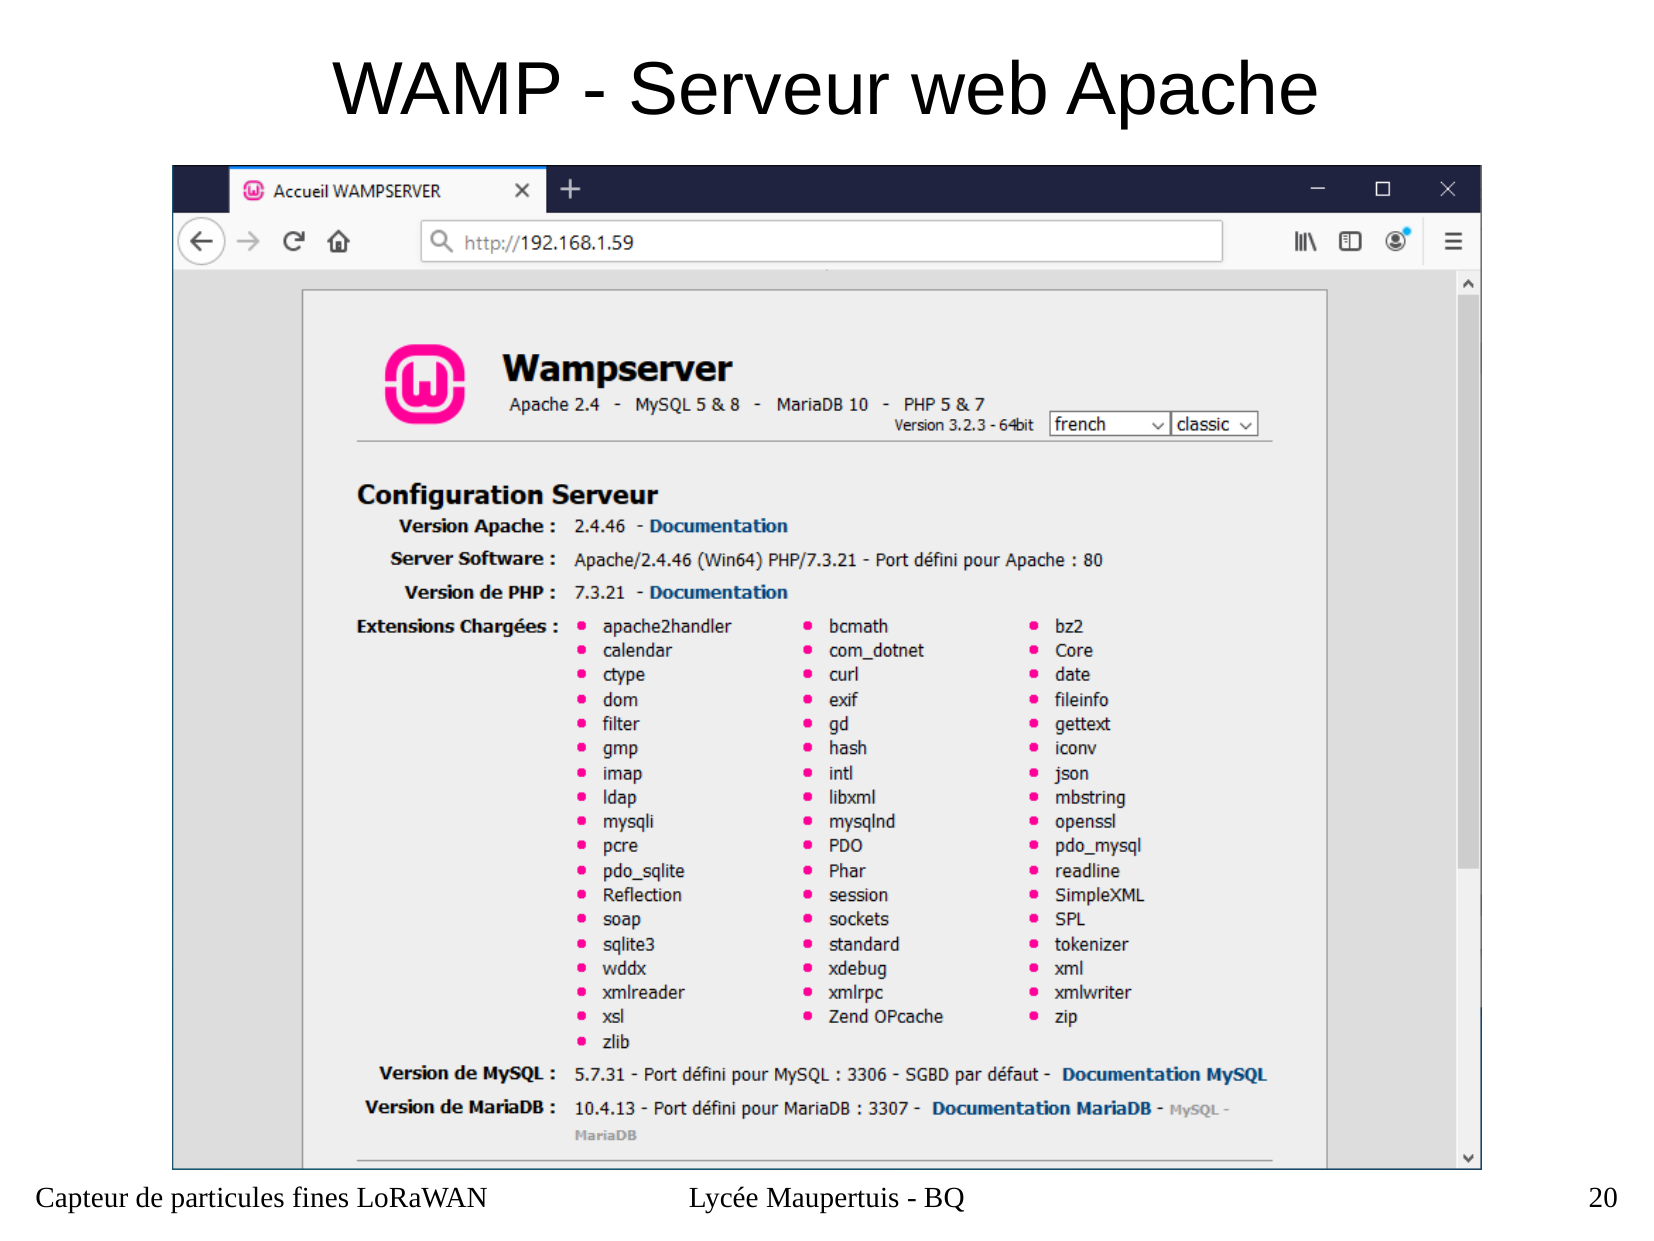

# WAMP - Serveur web Apache
Capteur de particules fines LoRaWAN
Lycée Maupertuis - BQ
20